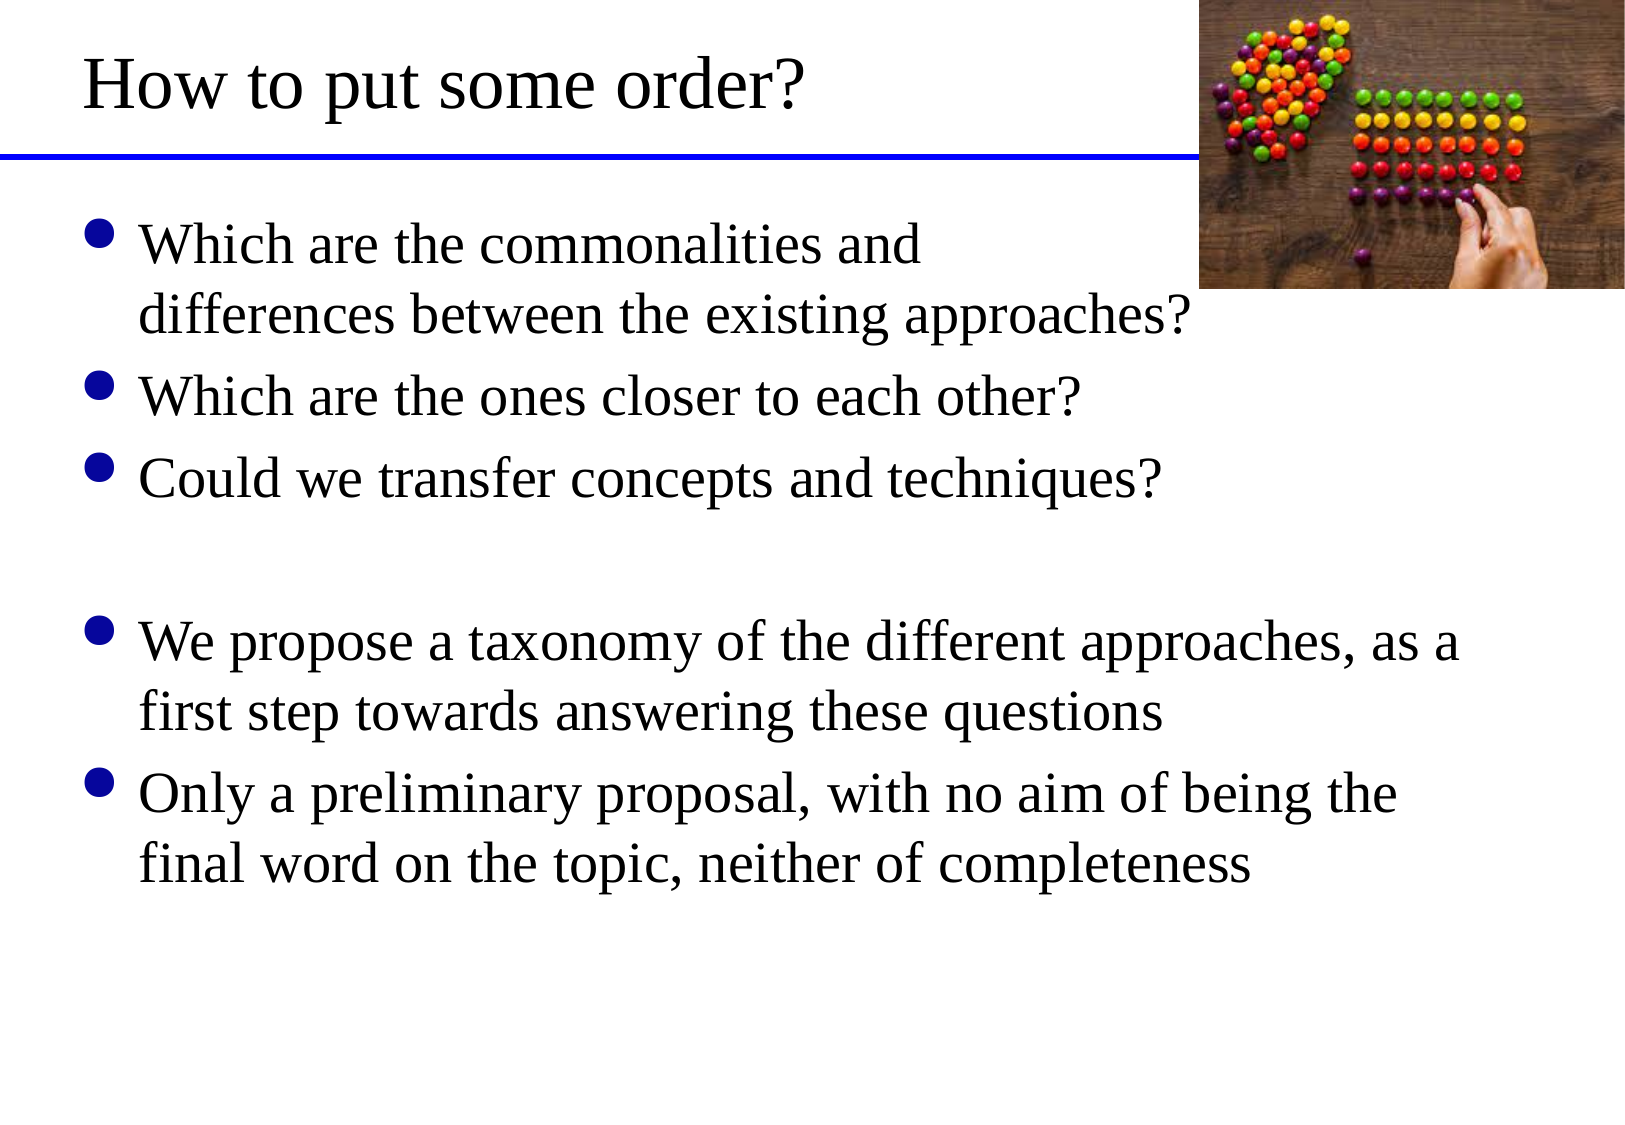

# How to put some order?
Which are the commonalities and
differences between the existing approaches?
Which are the ones closer to each other?
Could we transfer concepts and techniques?
We propose a taxonomy of the different approaches, as a first step towards answering these questions
Only a preliminary proposal, with no aim of being the final word on the topic, neither of completeness